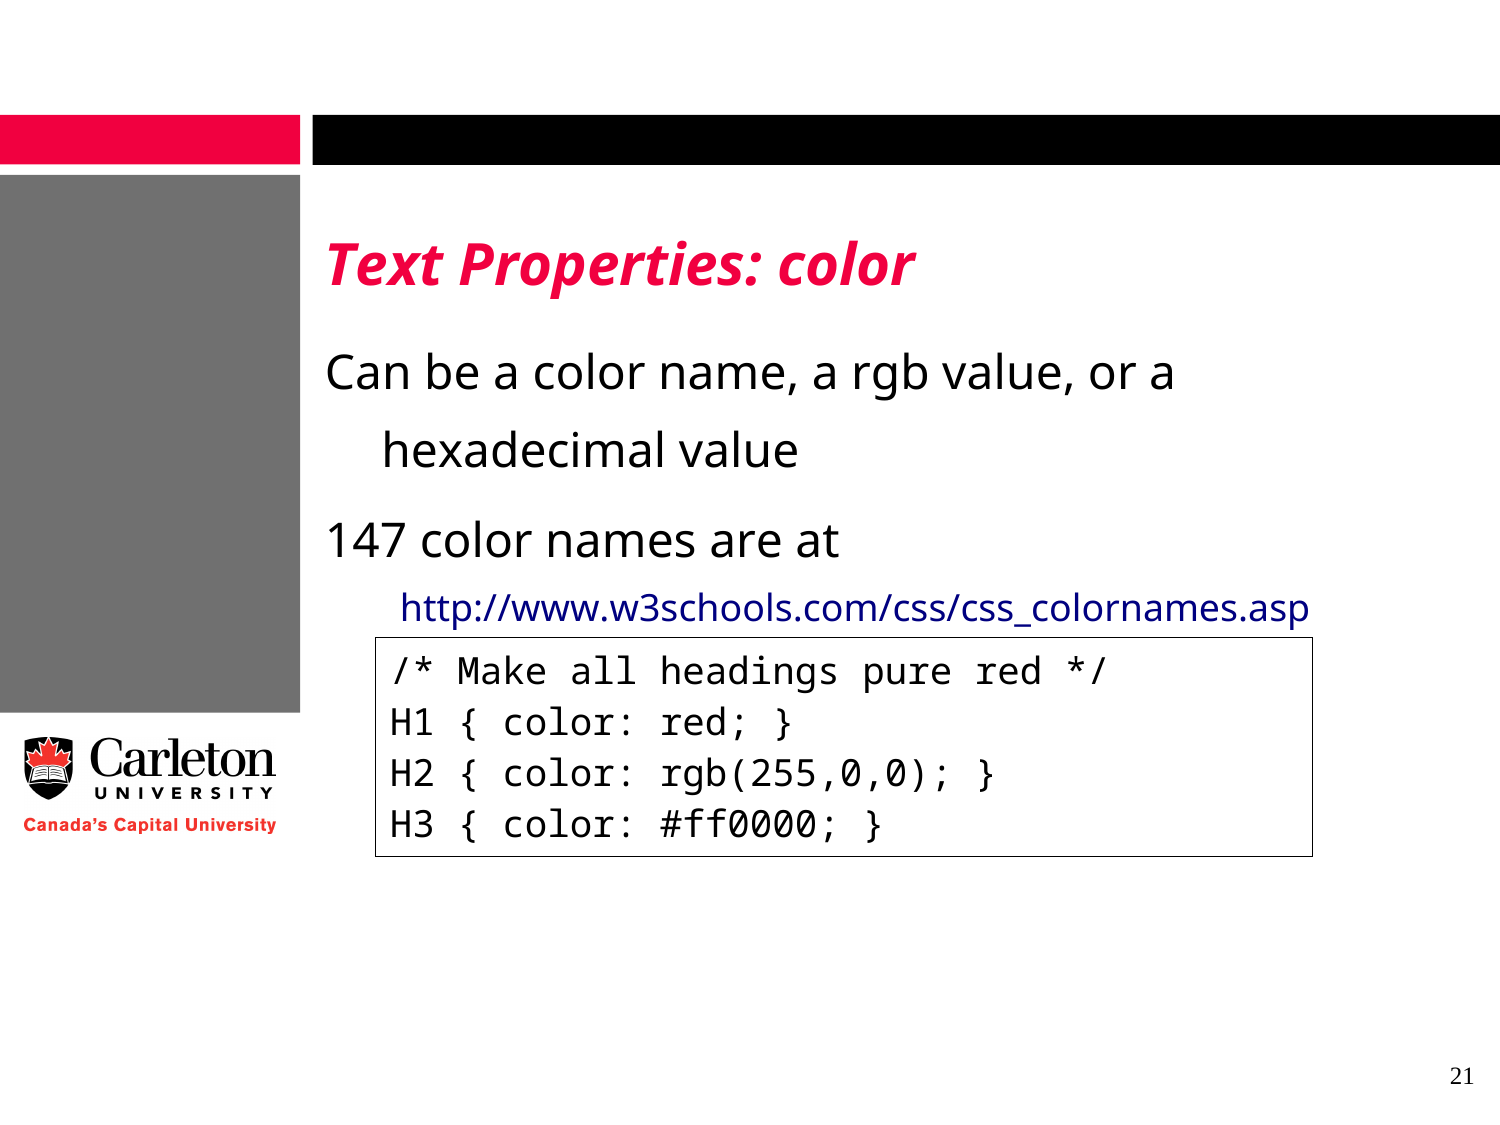

# Text Properties: color
Can be a color name, a rgb value, or a hexadecimal value
147 color names are at
http://www.w3schools.com/css/css_colornames.asp
/* Make all headings pure red */
H1 { color: red; }
H2 { color: rgb(255,0,0); }
H3 { color: #ff0000; }
21